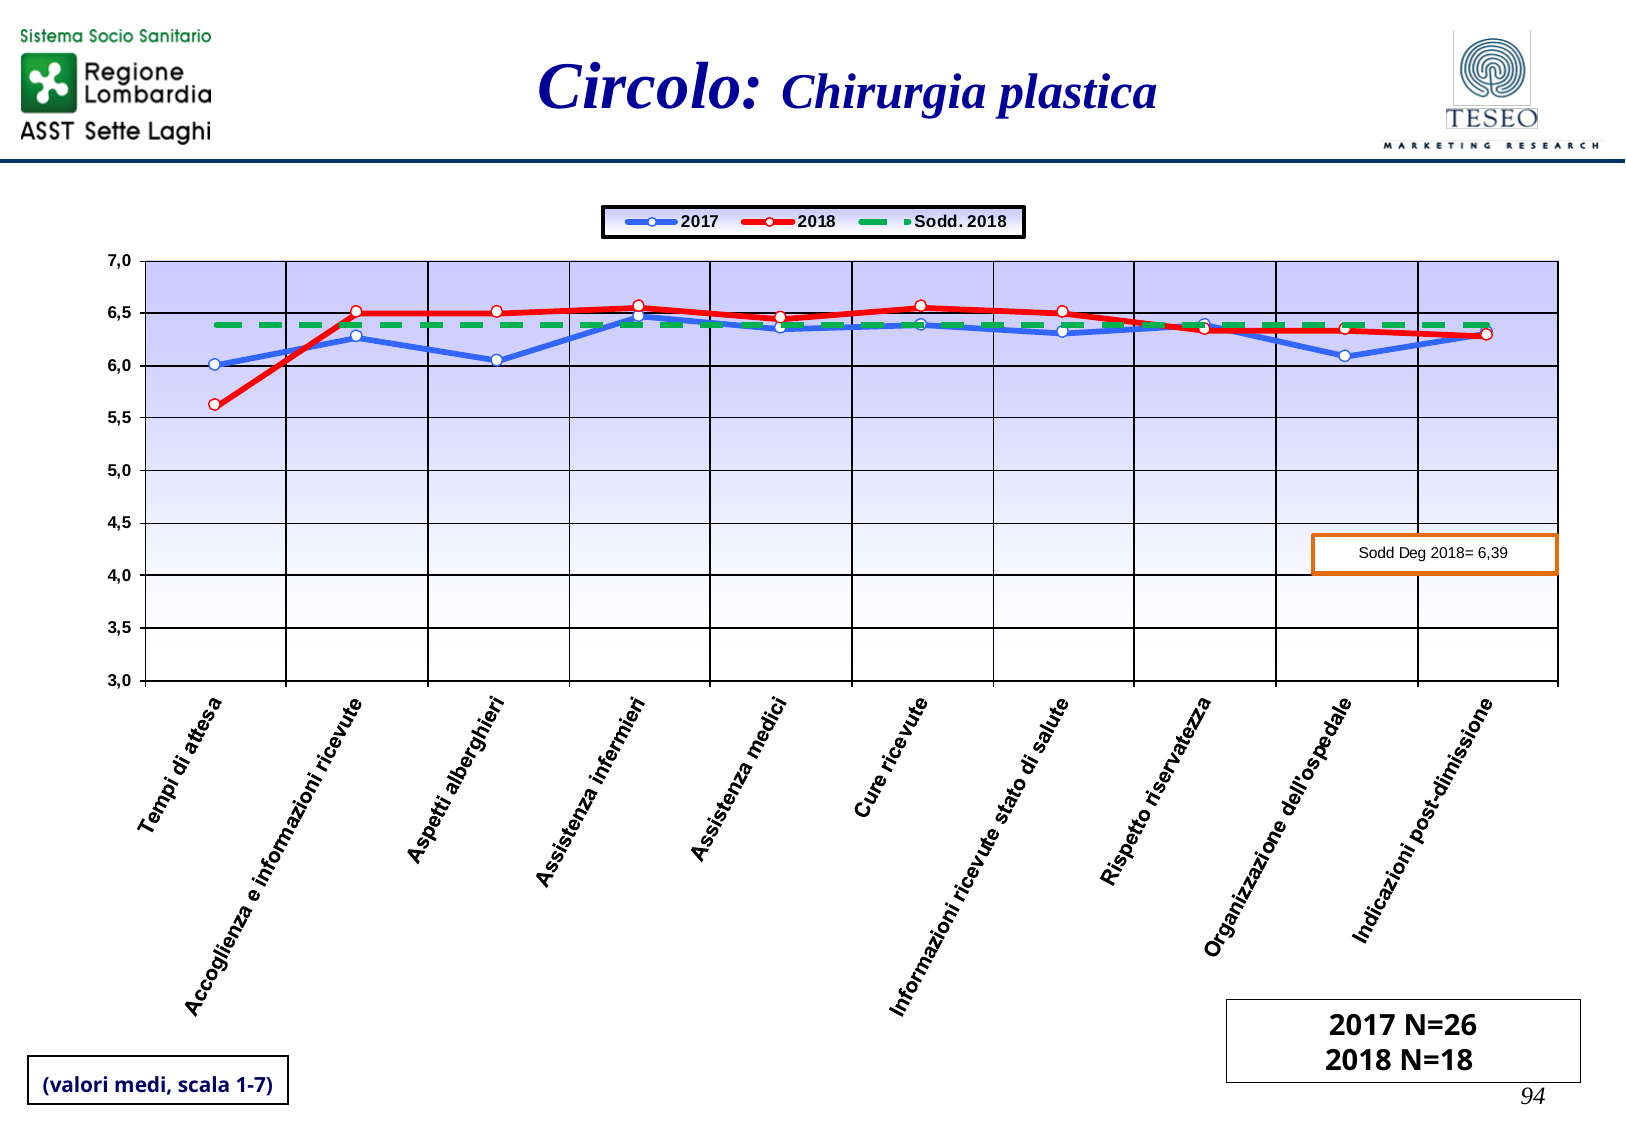

Circolo: Chirurgia plastica
2017 N=26
2018 N=18
(valori medi, scala 1-7)